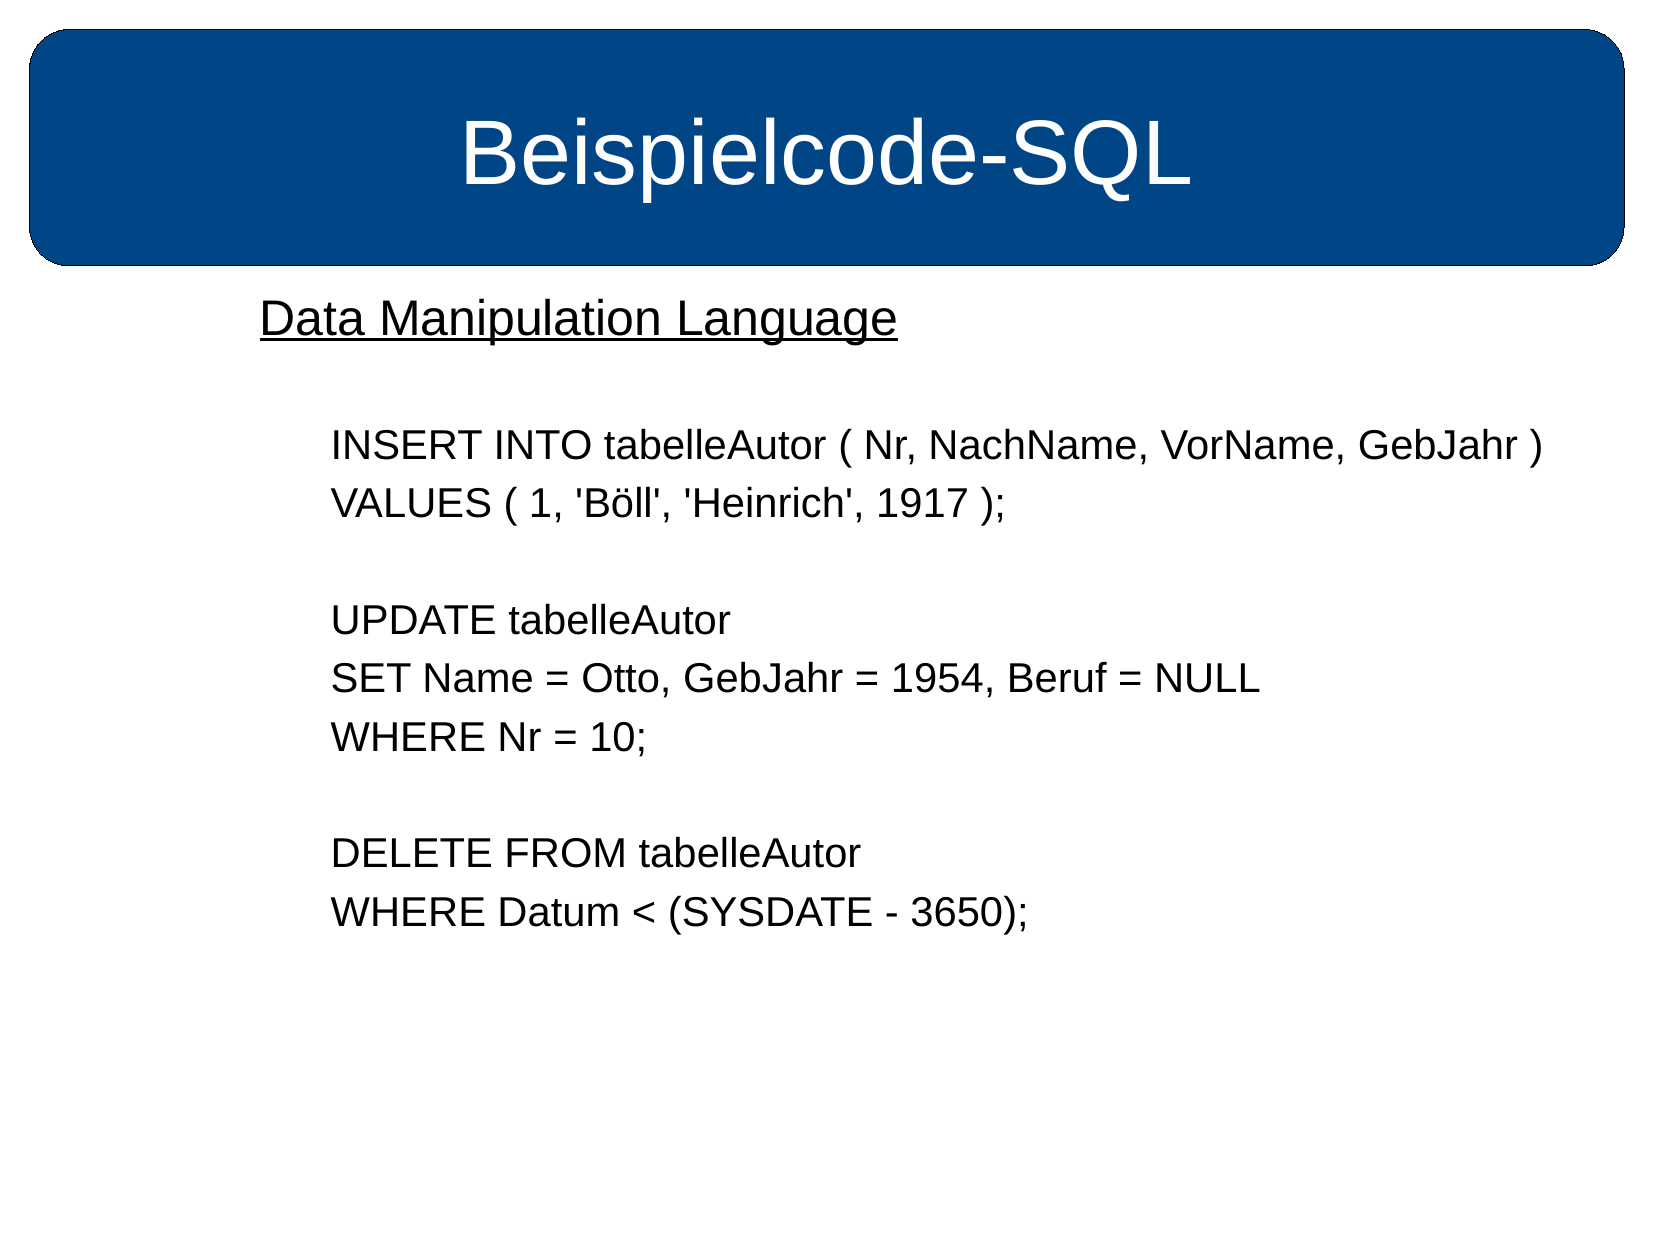

# Beispielcode-SQL
Data Manipulation Language
INSERT INTO tabelleAutor ( Nr, NachName, VorName, GebJahr )
VALUES ( 1, 'Böll', 'Heinrich', 1917 );
UPDATE tabelleAutor
SET Name = Otto, GebJahr = 1954, Beruf = NULL
WHERE Nr = 10;
DELETE FROM tabelleAutor
WHERE Datum < (SYSDATE - 3650);